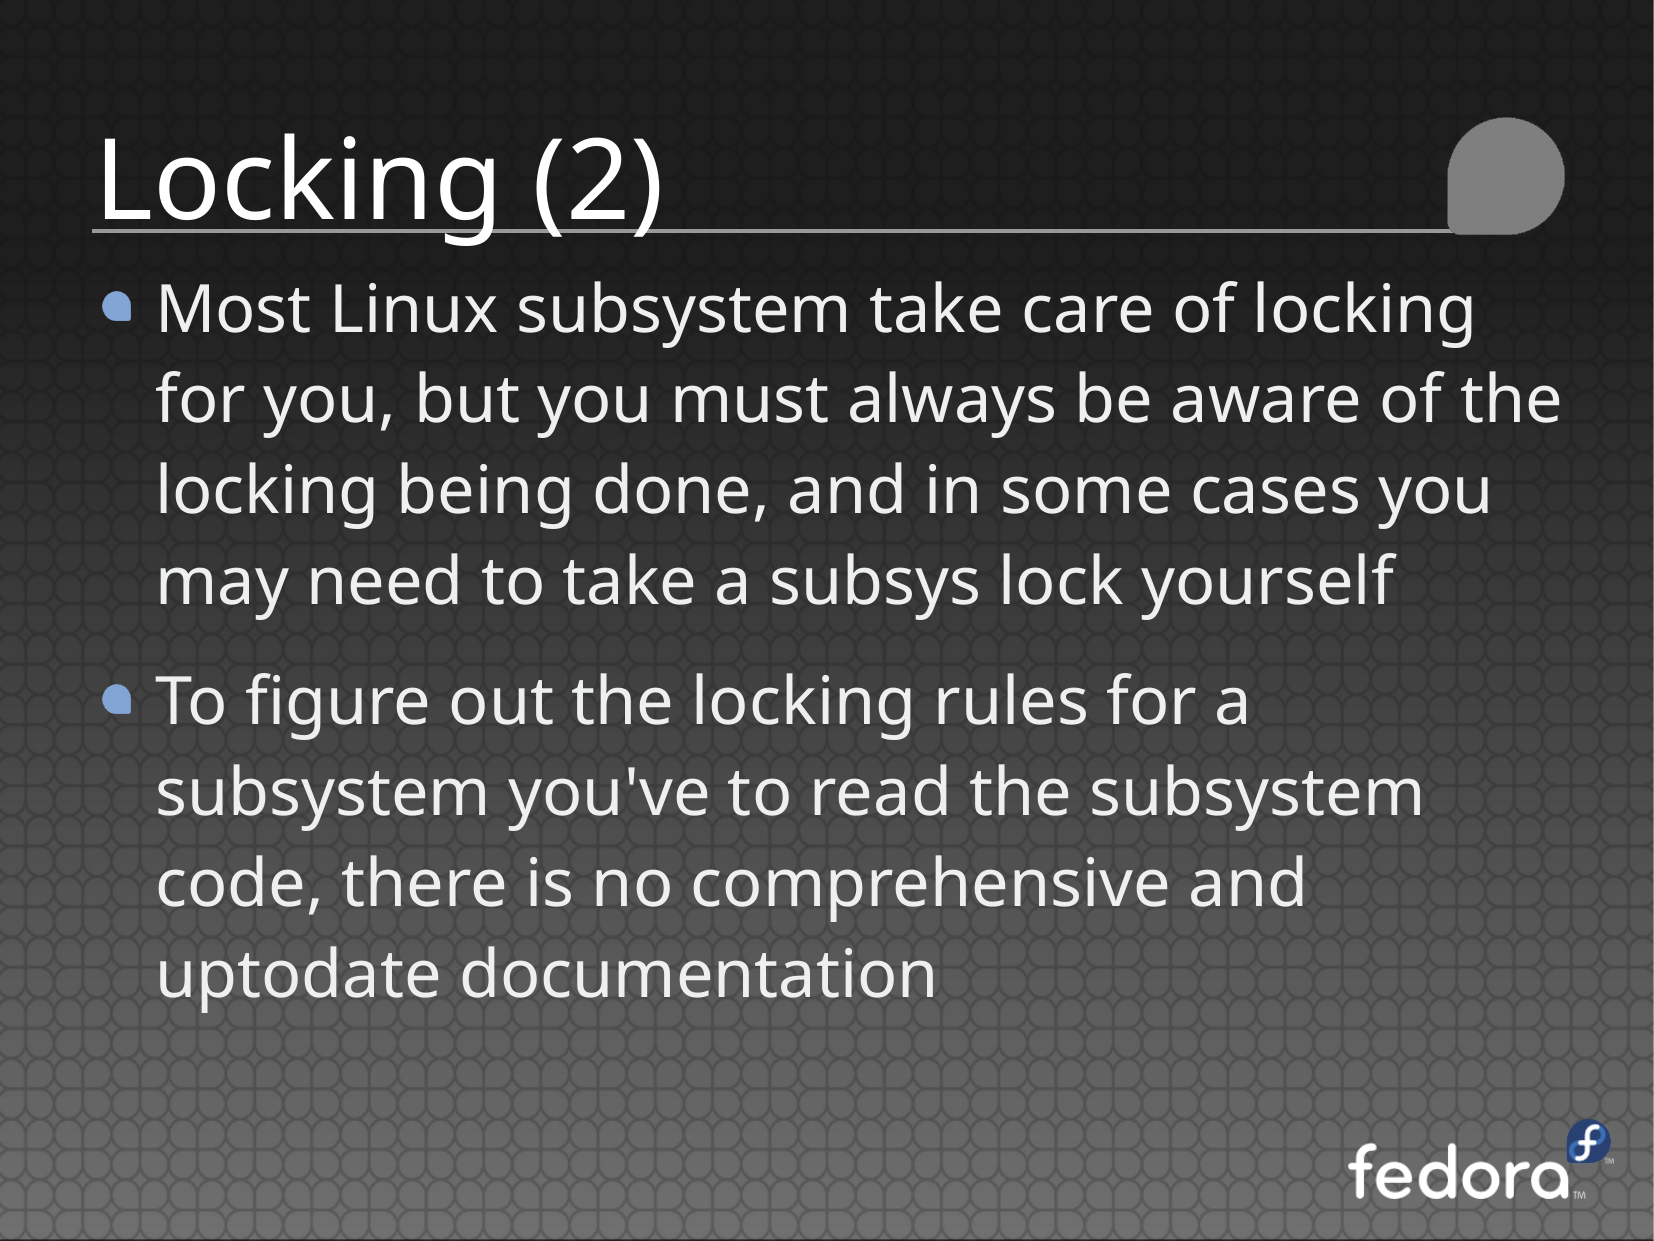

Locking (2)
# Most Linux subsystem take care of locking for you, but you must always be aware of the locking being done, and in some cases you may need to take a subsys lock yourself
To figure out the locking rules for a subsystem you've to read the subsystem code, there is no comprehensive and uptodate documentation